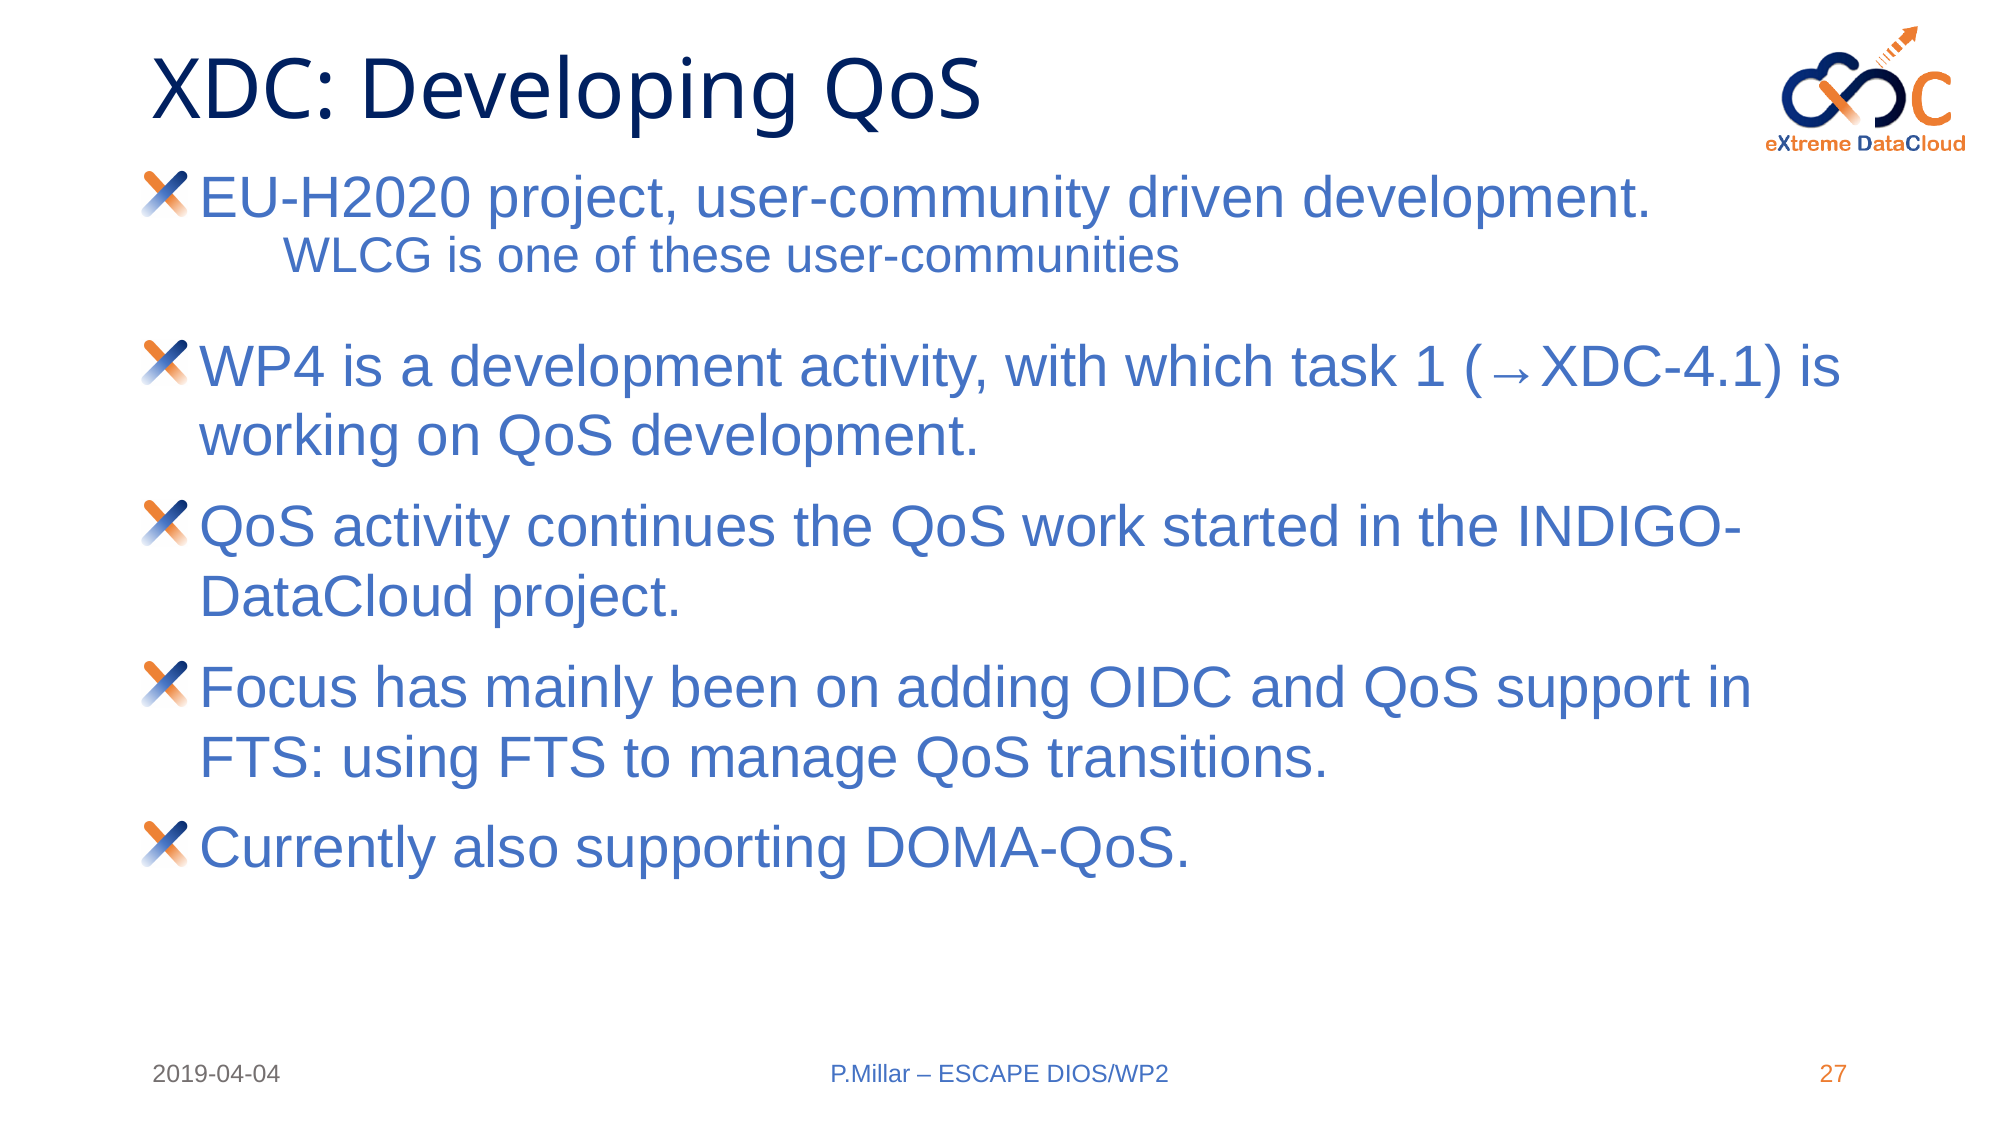

# XDC: Developing QoS
EU-H2020 project, user-community driven development.
WLCG is one of these user-communities
WP4 is a development activity, with which task 1 (→XDC-4.1) is working on QoS development.
QoS activity continues the QoS work started in the INDIGO-DataCloud project.
Focus has mainly been on adding OIDC and QoS support in FTS: using FTS to manage QoS transitions.
Currently also supporting DOMA-QoS.
2019-04-04
P.Millar – ESCAPE DIOS/WP2